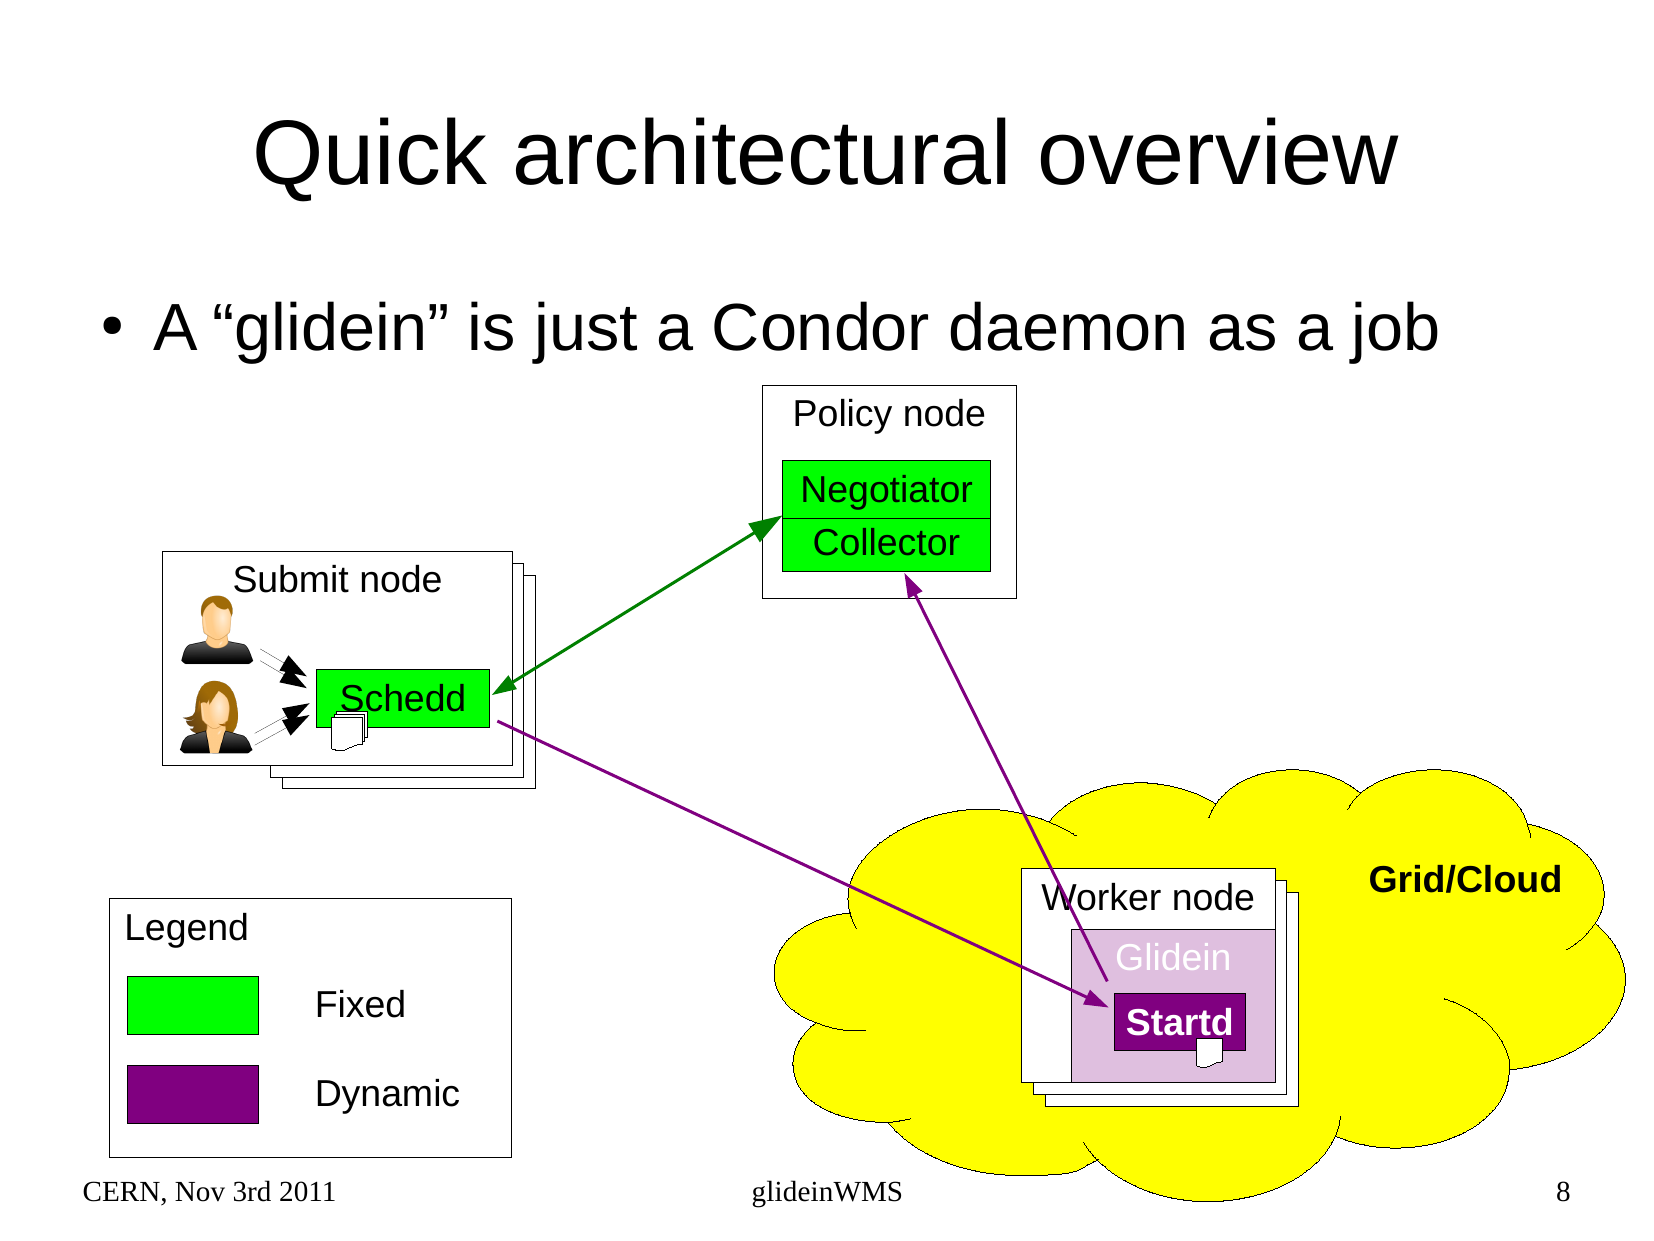

# Quick architectural overview
A “glidein” is just a Condor daemon as a job
Policy node
Negotiator
Collector
Submit node
Submit node
Submit node
Schedd
Grid/Cloud
Worker node
Grid node
Grid node
Legend
Glidein
Fixed
Startd
Dynamic
CERN, Nov 3rd 2011
glideinWMS
8